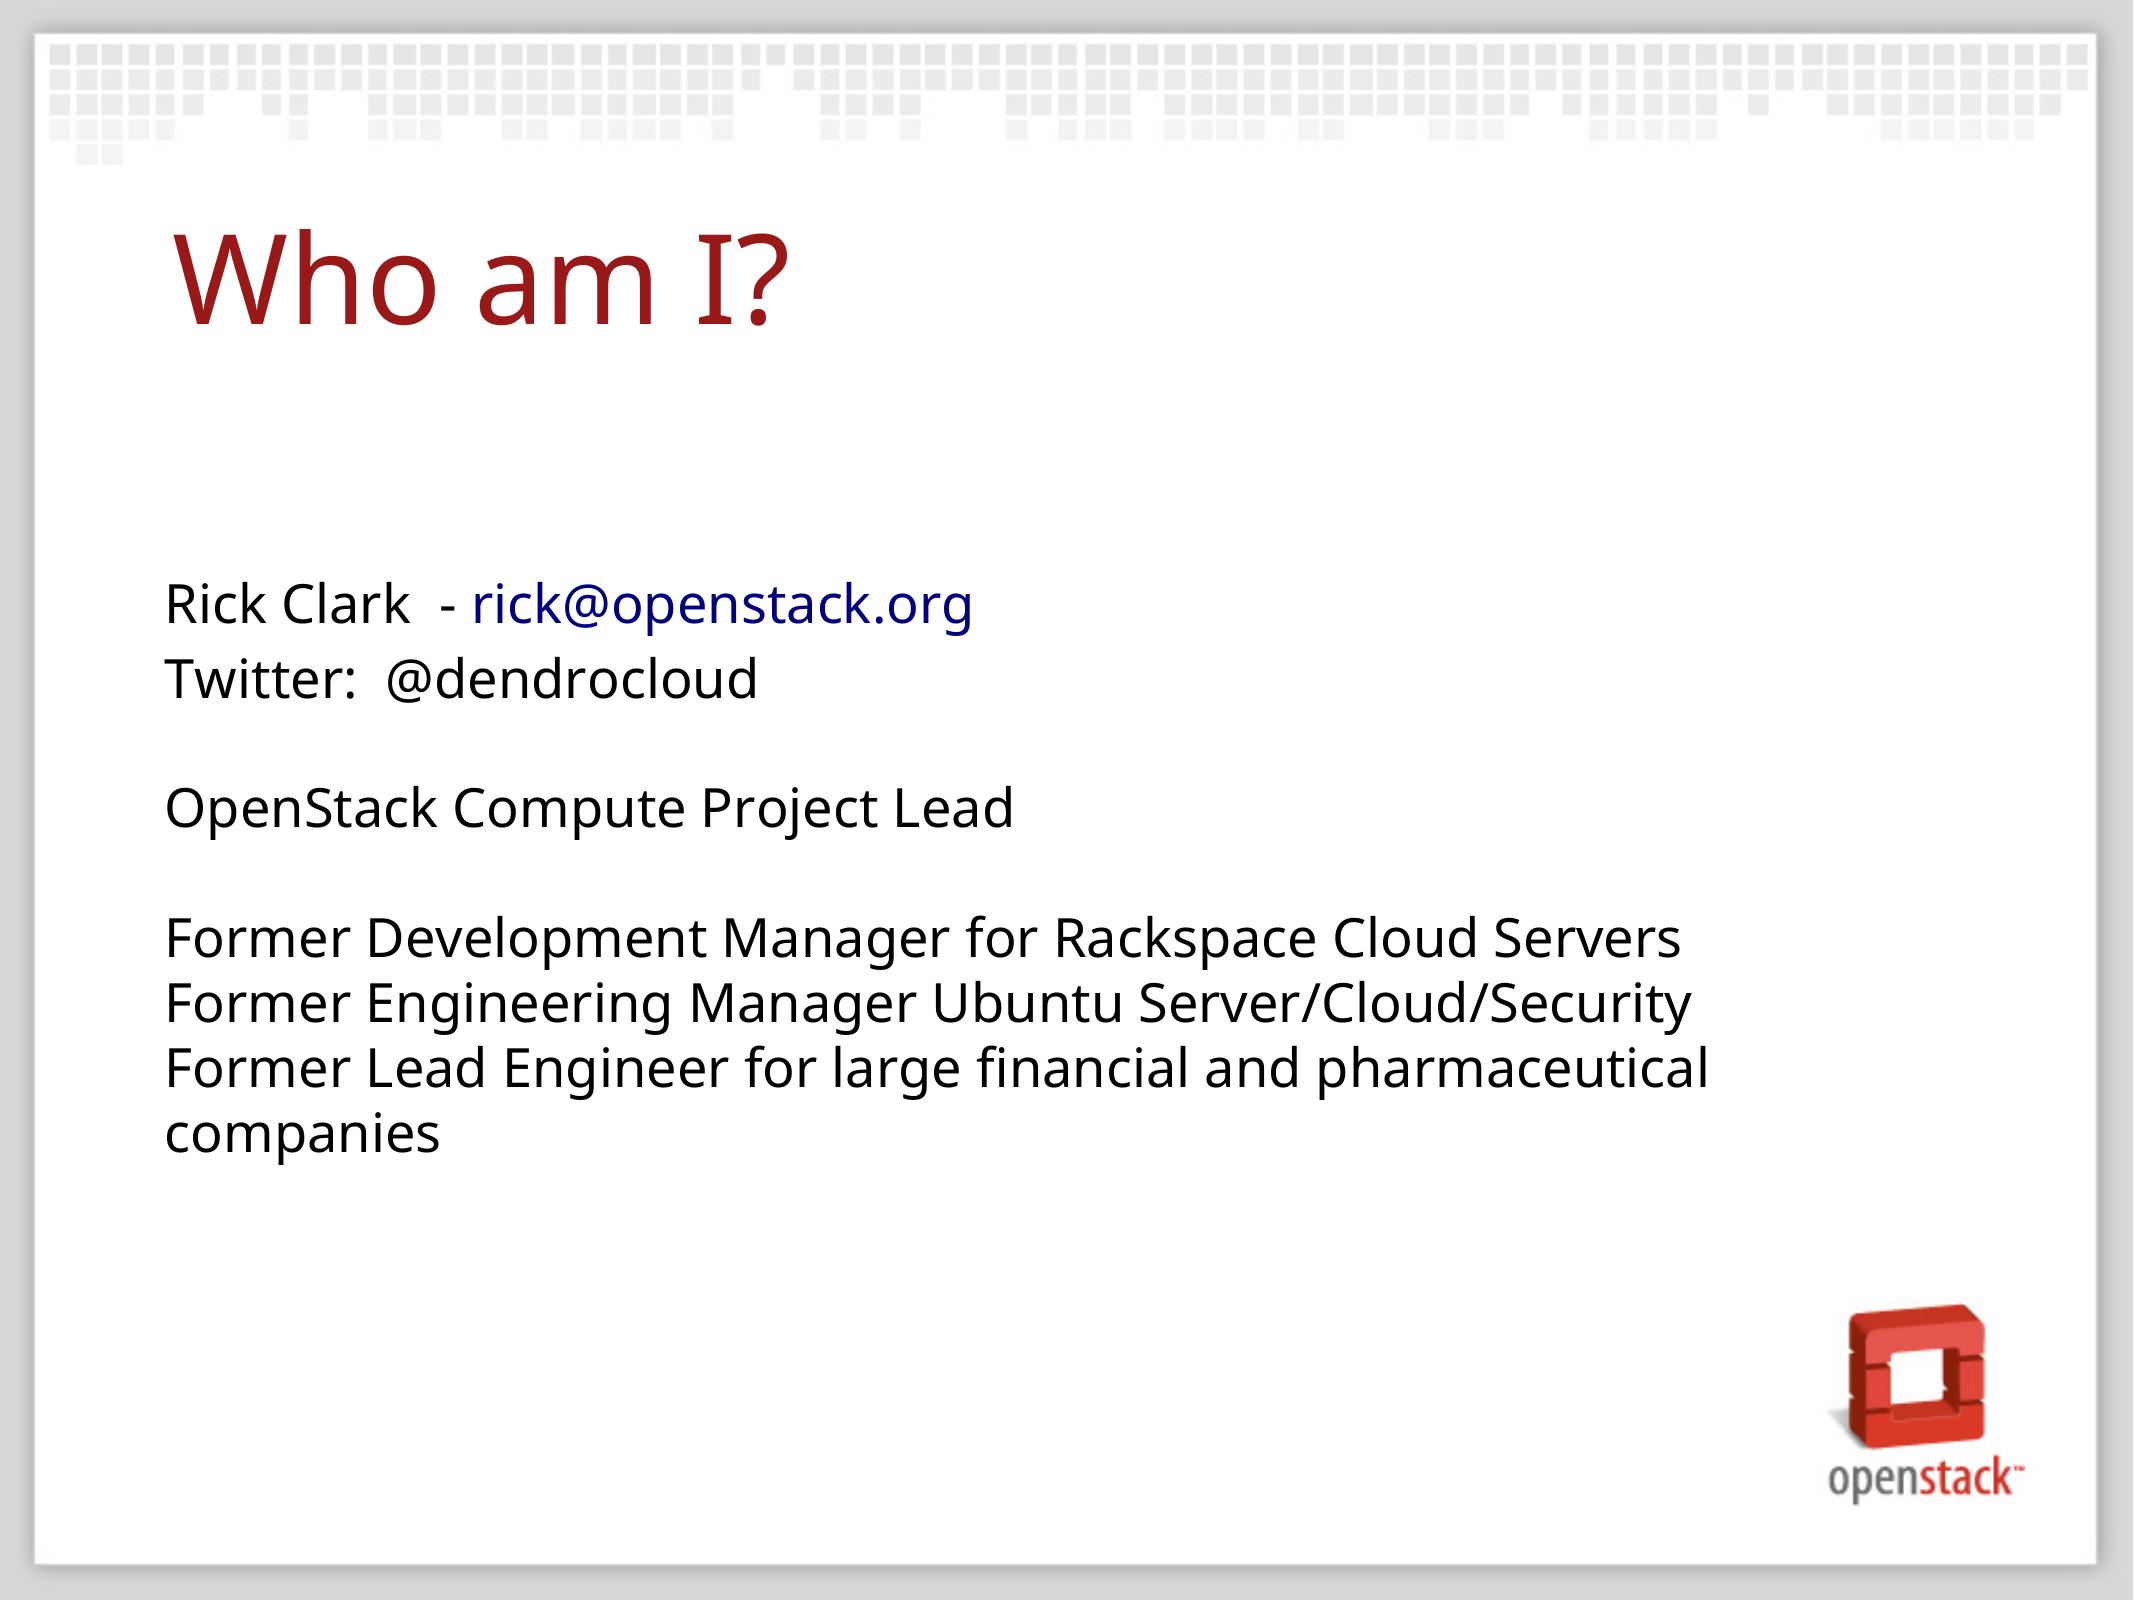

# Who am I?
Rick Clark - rick@openstack.org
Twitter: @dendrocloud
OpenStack Compute Project Lead
Former Development Manager for Rackspace Cloud Servers
Former Engineering Manager Ubuntu Server/Cloud/Security
Former Lead Engineer for large financial and pharmaceutical companies